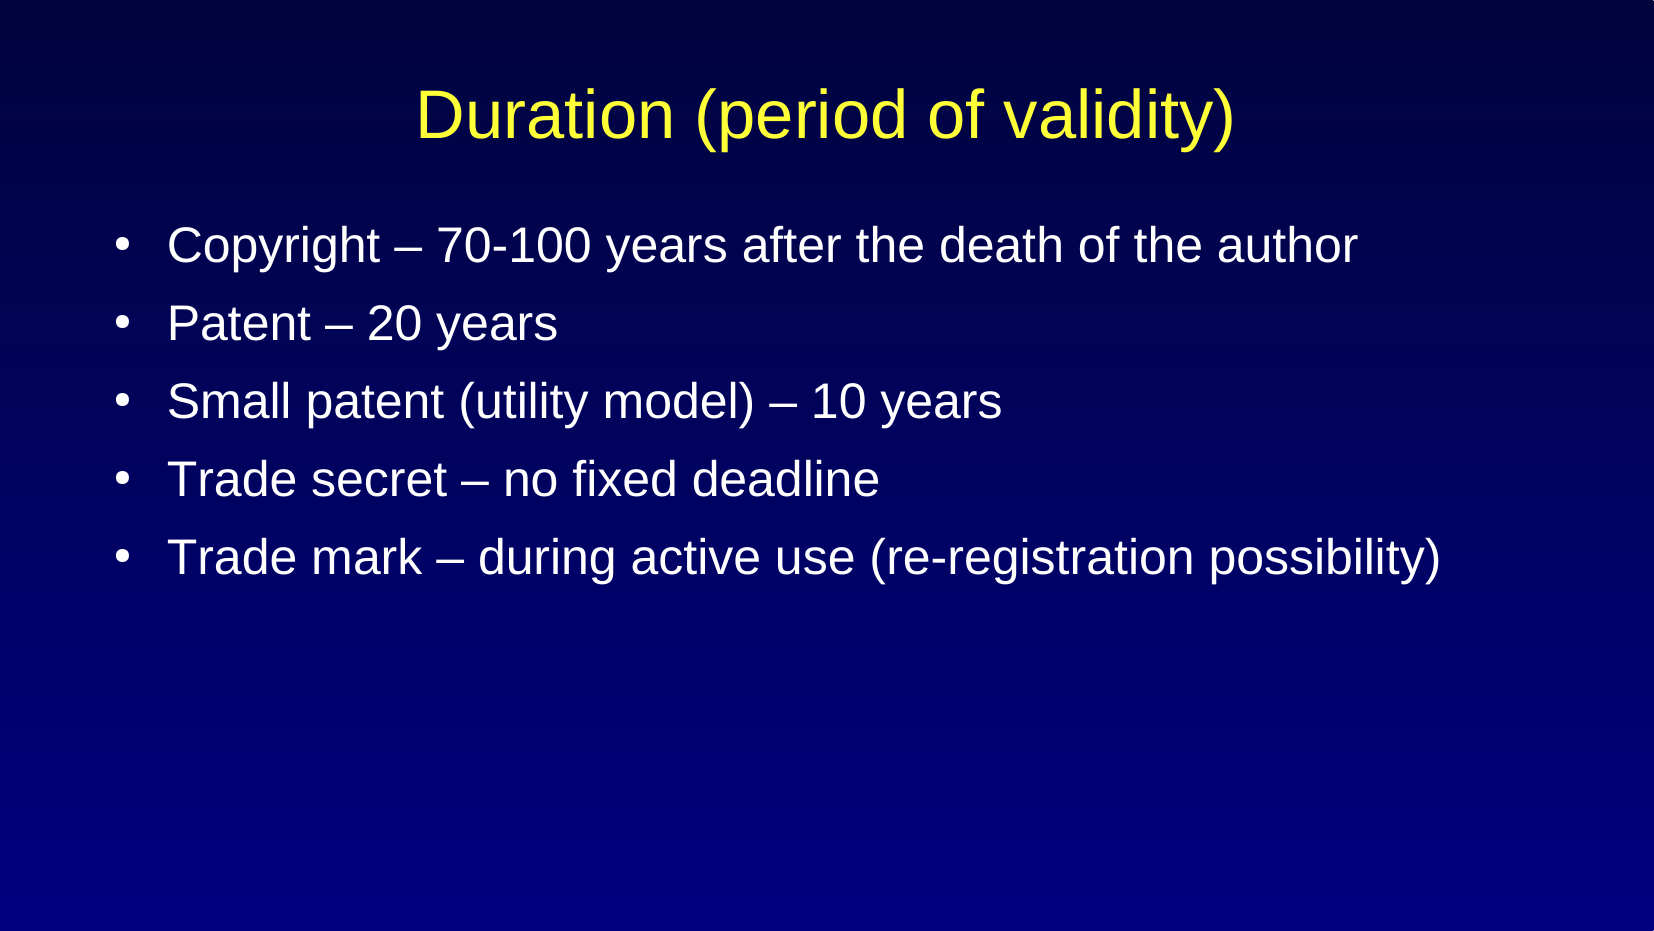

# Duration (period of validity)
Copyright – 70-100 years after the death of the author
Patent – 20 years
Small patent (utility model) – 10 years
Trade secret – no fixed deadline
Trade mark – during active use (re-registration possibility)